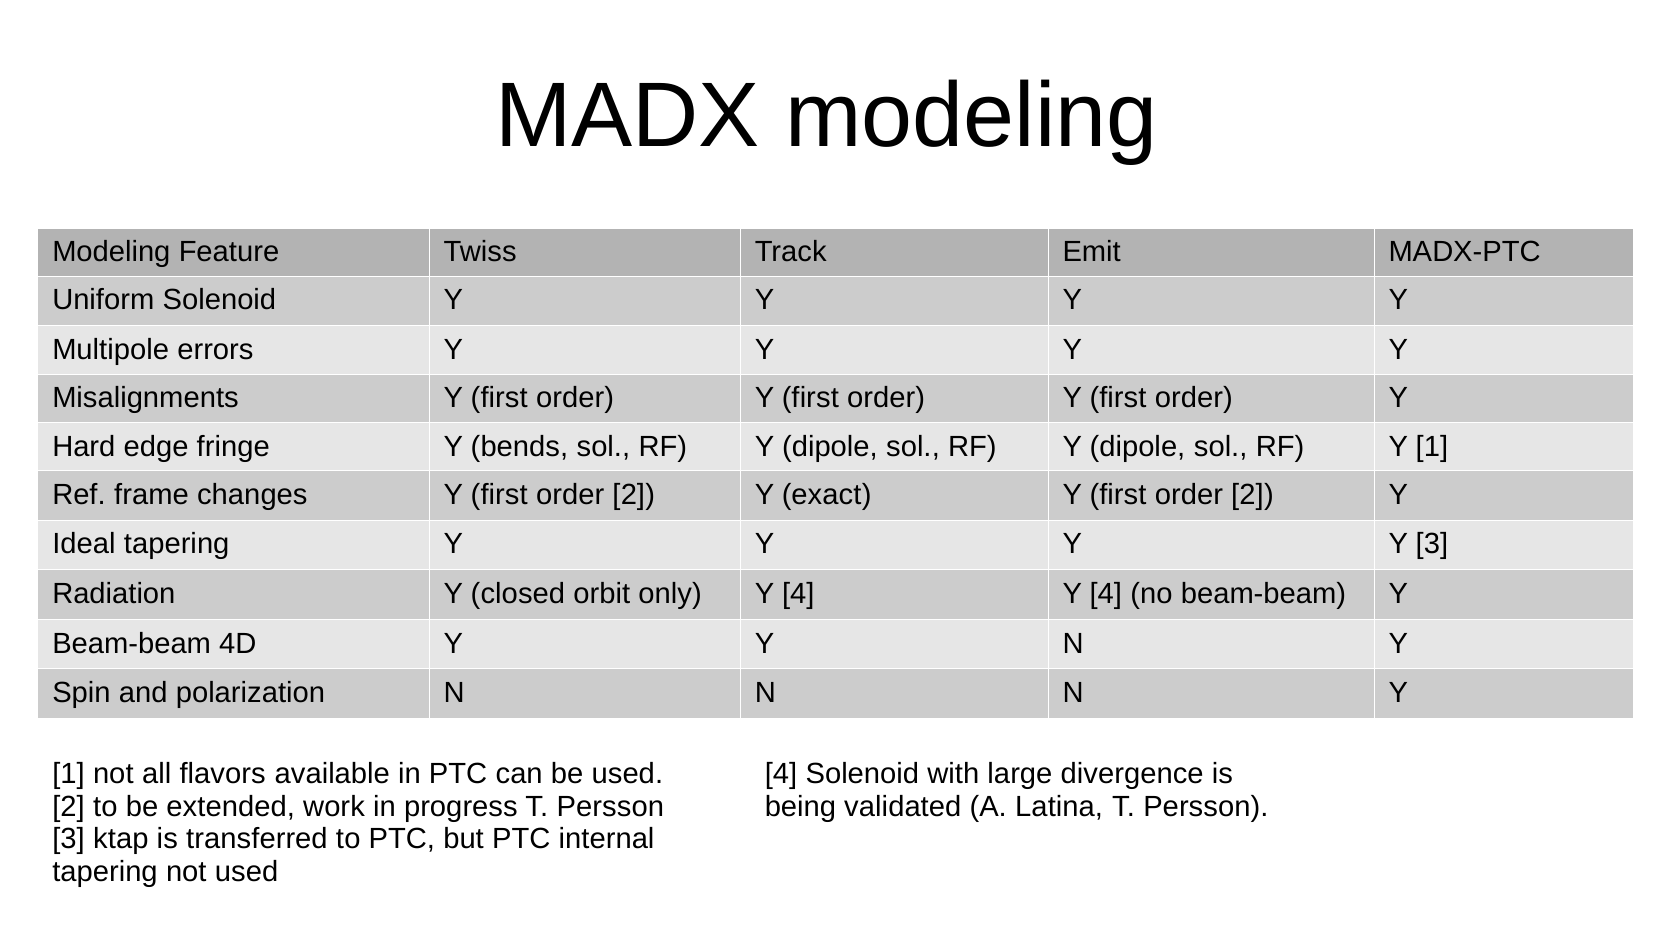

# MADX modeling
| Modeling Feature | Twiss | Track | Emit | MADX-PTC |
| --- | --- | --- | --- | --- |
| Uniform Solenoid | Y | Y | Y | Y |
| Multipole errors | Y | Y | Y | Y |
| Misalignments | Y (first order) | Y (first order) | Y (first order) | Y |
| Hard edge fringe | Y (bends, sol., RF) | Y (dipole, sol., RF) | Y (dipole, sol., RF) | Y [1] |
| Ref. frame changes | Y (first order [2]) | Y (exact) | Y (first order [2]) | Y |
| Ideal tapering | Y | Y | Y | Y [3] |
| Radiation | Y (closed orbit only) | Y [4] | Y [4] (no beam-beam) | Y |
| Beam-beam 4D | Y | Y | N | Y |
| Spin and polarization | N | N | N | Y |
[1] not all flavors available in PTC can be used.
[2] to be extended, work in progress T. Persson
[3] ktap is transferred to PTC, but PTC internal tapering not used
[4] Solenoid with large divergence is
being validated (A. Latina, T. Persson).